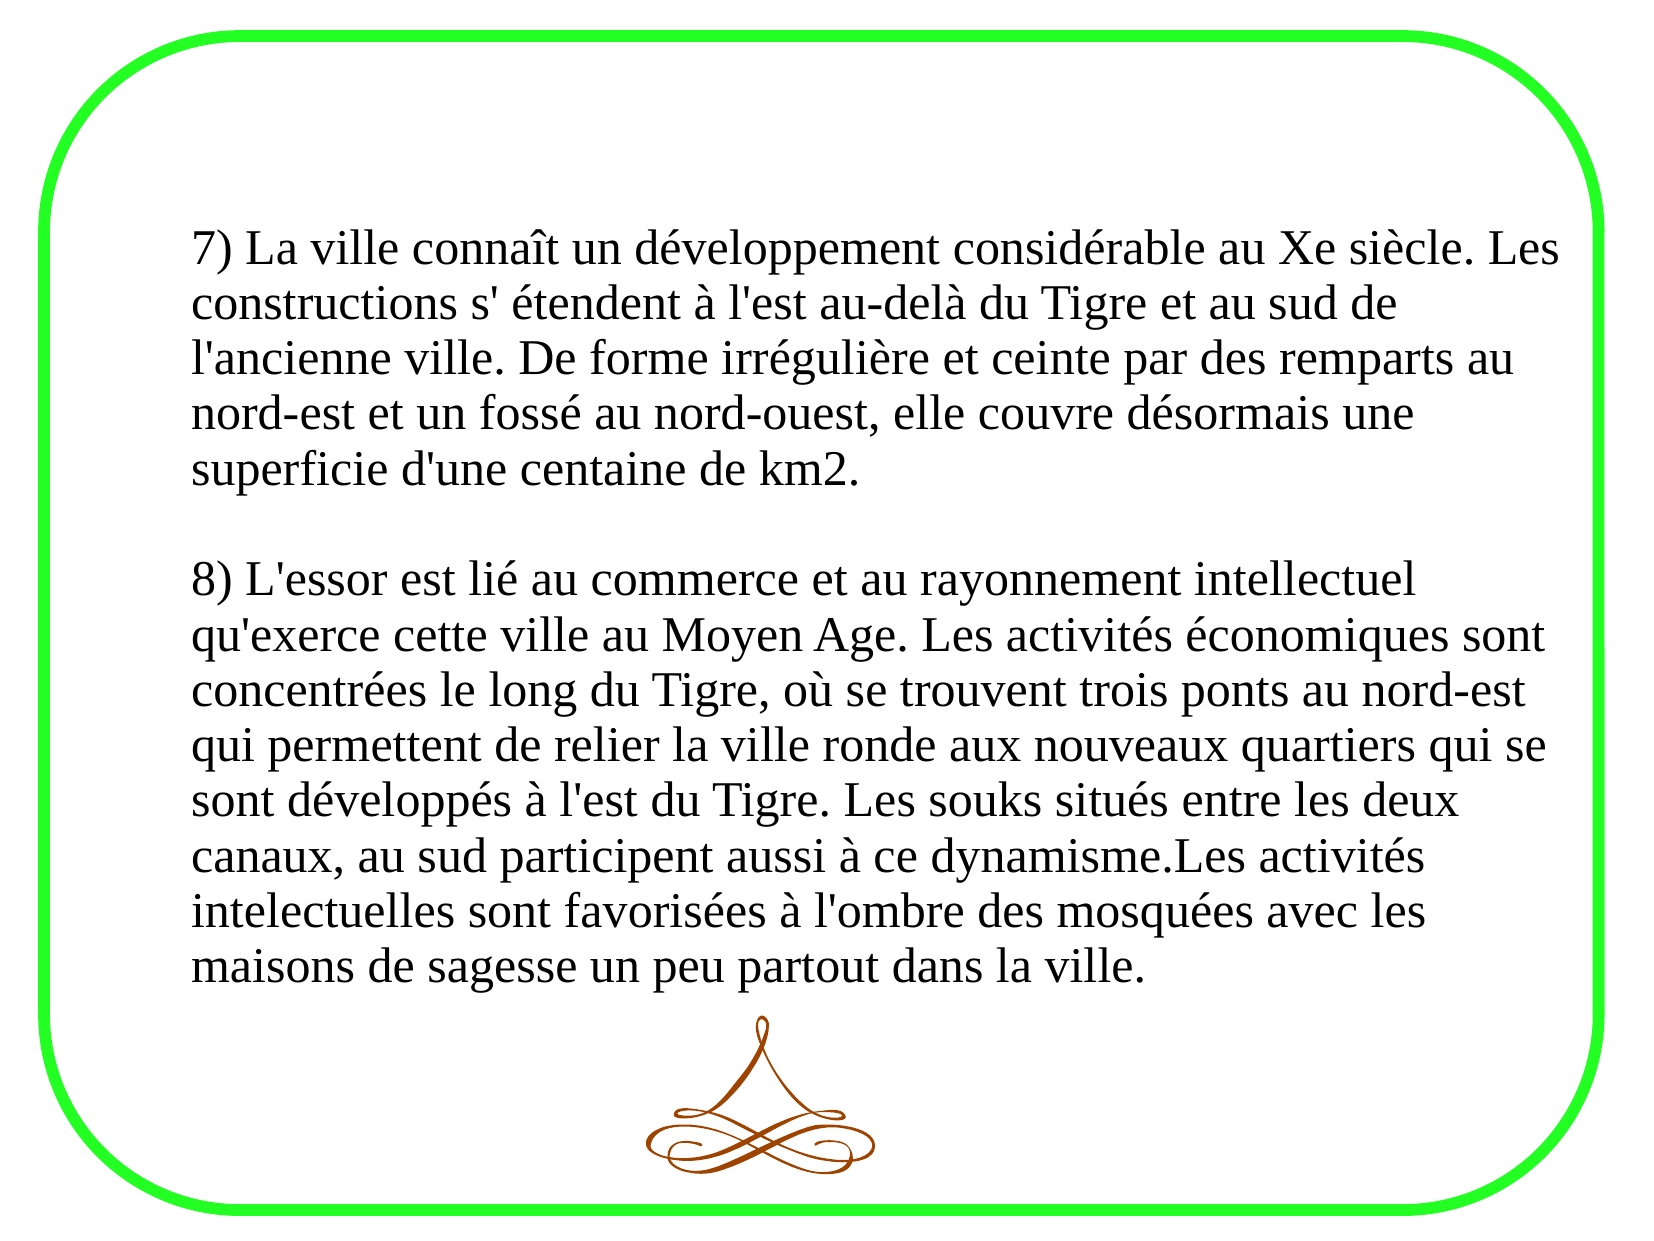

7) La ville connaît un développement considérable au Xe siècle. Les constructions s' étendent à l'est au-delà du Tigre et au sud de l'ancienne ville. De forme irrégulière et ceinte par des remparts au nord-est et un fossé au nord-ouest, elle couvre désormais une superficie d'une centaine de km2.
8) L'essor est lié au commerce et au rayonnement intellectuel qu'exerce cette ville au Moyen Age. Les activités économiques sont concentrées le long du Tigre, où se trouvent trois ponts au nord-est qui permettent de relier la ville ronde aux nouveaux quartiers qui se sont développés à l'est du Tigre. Les souks situés entre les deux canaux, au sud participent aussi à ce dynamisme.Les activités intelectuelles sont favorisées à l'ombre des mosquées avec les maisons de sagesse un peu partout dans la ville.